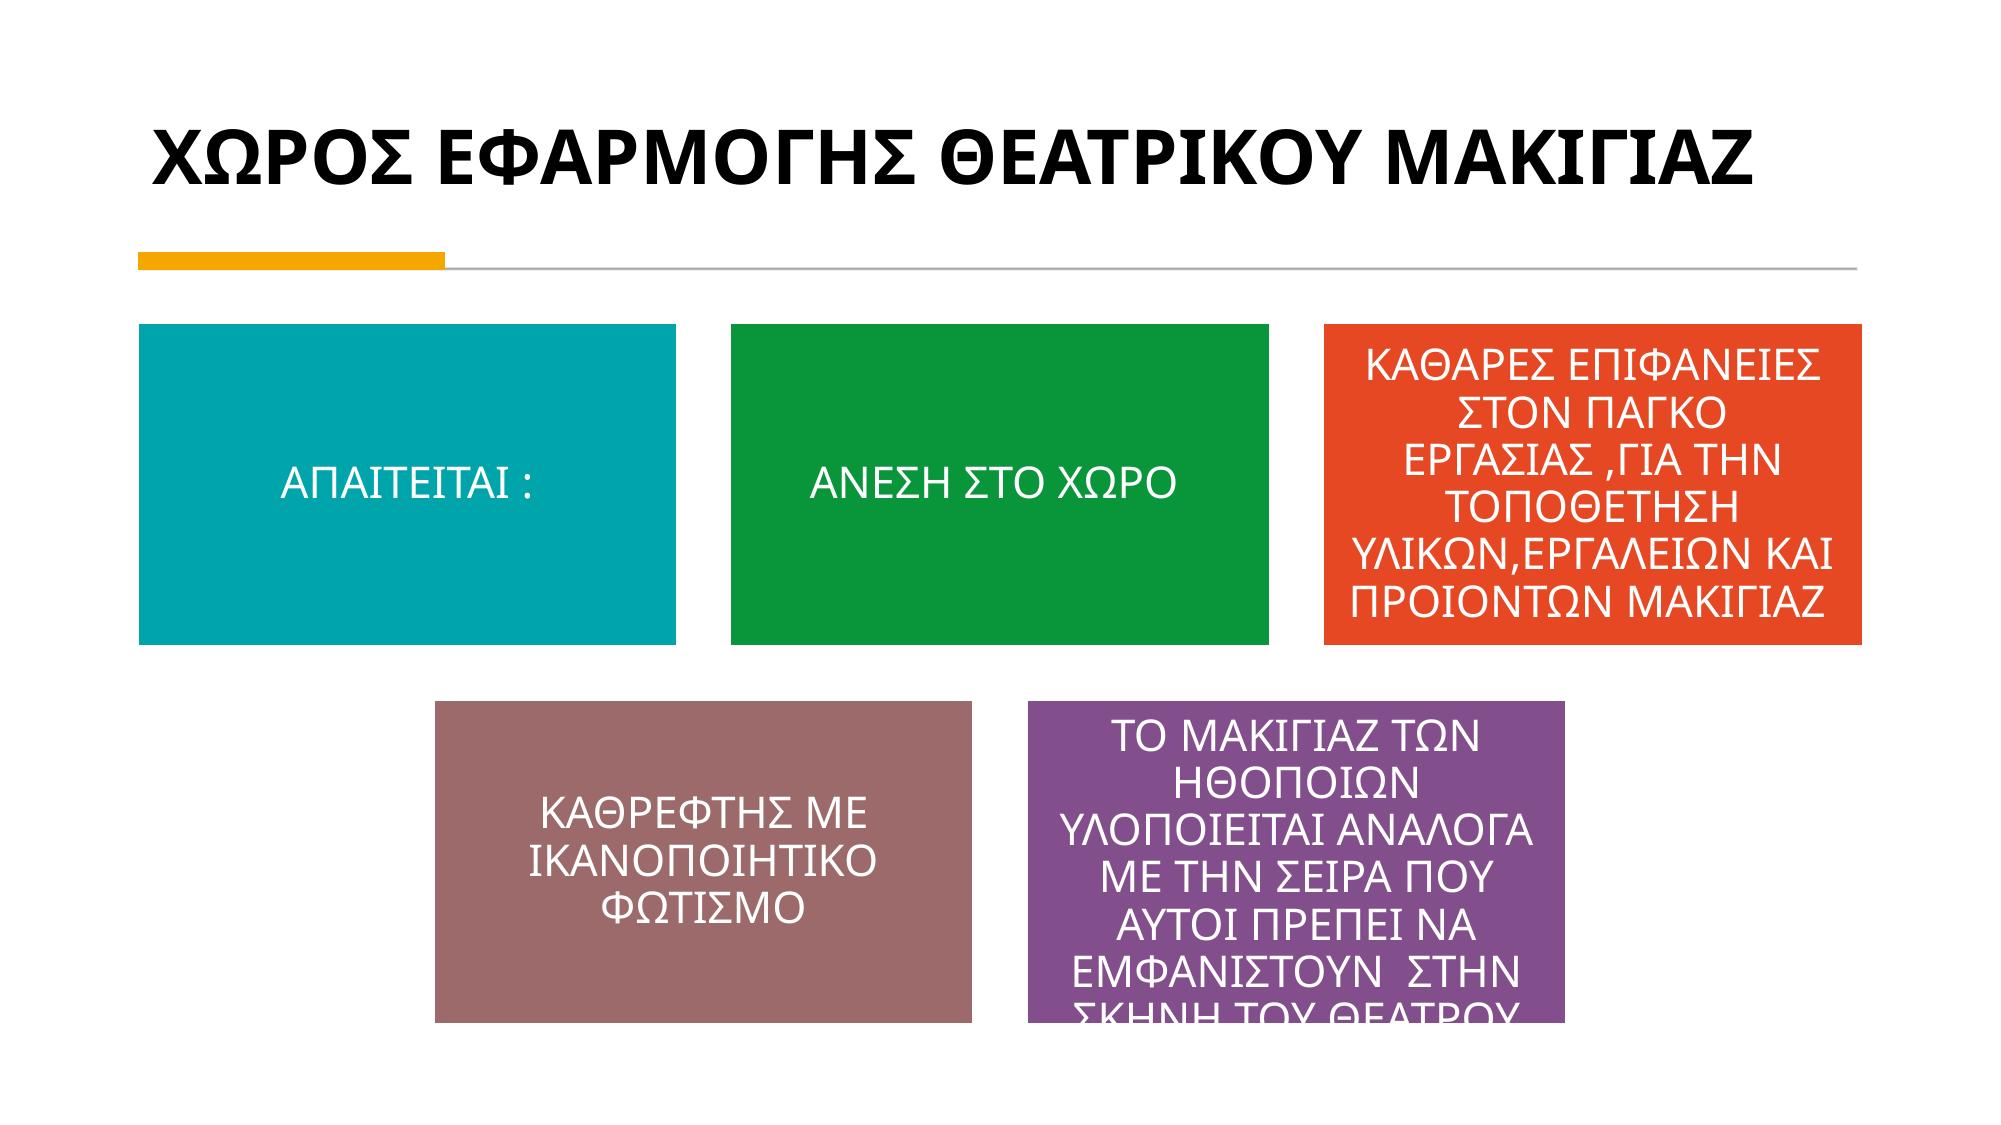

# ΧΩΡΟΣ ΕΦΑΡΜΟΓΗΣ ΘΕΑΤΡΙΚΟΥ ΜΑΚΙΓΙΑΖ
ΑΠΑΙΤΕΙΤΑΙ :
ΑΝΕΣΗ ΣΤΟ ΧΩΡΟ
ΚΑΘΑΡΕΣ ΕΠΙΦΑΝΕΙΕΣ ΣΤΟΝ ΠΑΓΚΟ ΕΡΓΑΣΙΑΣ ,ΓΙΑ ΤΗΝ ΤΟΠΟΘΕΤΗΣΗ ΥΛΙΚΩΝ,ΕΡΓΑΛΕΙΩΝ ΚΑΙ ΠΡΟΙΟΝΤΩΝ ΜΑΚΙΓΙΑΖ
ΚΑΘΡΕΦΤΗΣ ΜΕ ΙΚΑΝΟΠΟΙΗΤΙΚΟ ΦΩΤΙΣΜΟ
ΤΟ ΜΑΚΙΓΙΑΖ ΤΩΝ ΗΘΟΠΟΙΩΝ ΥΛΟΠΟΙΕΙΤΑΙ ΑΝΑΛΟΓΑ ΜΕ ΤΗΝ ΣΕΙΡΑ ΠΟΥ ΑΥΤΟΙ ΠΡΕΠΕΙ ΝΑ ΕΜΦΑΝΙΣΤΟΥΝ ΣΤΗΝ ΣΚΗΝΗ ΤΟΥ ΘΕΑΤΡΟΥ